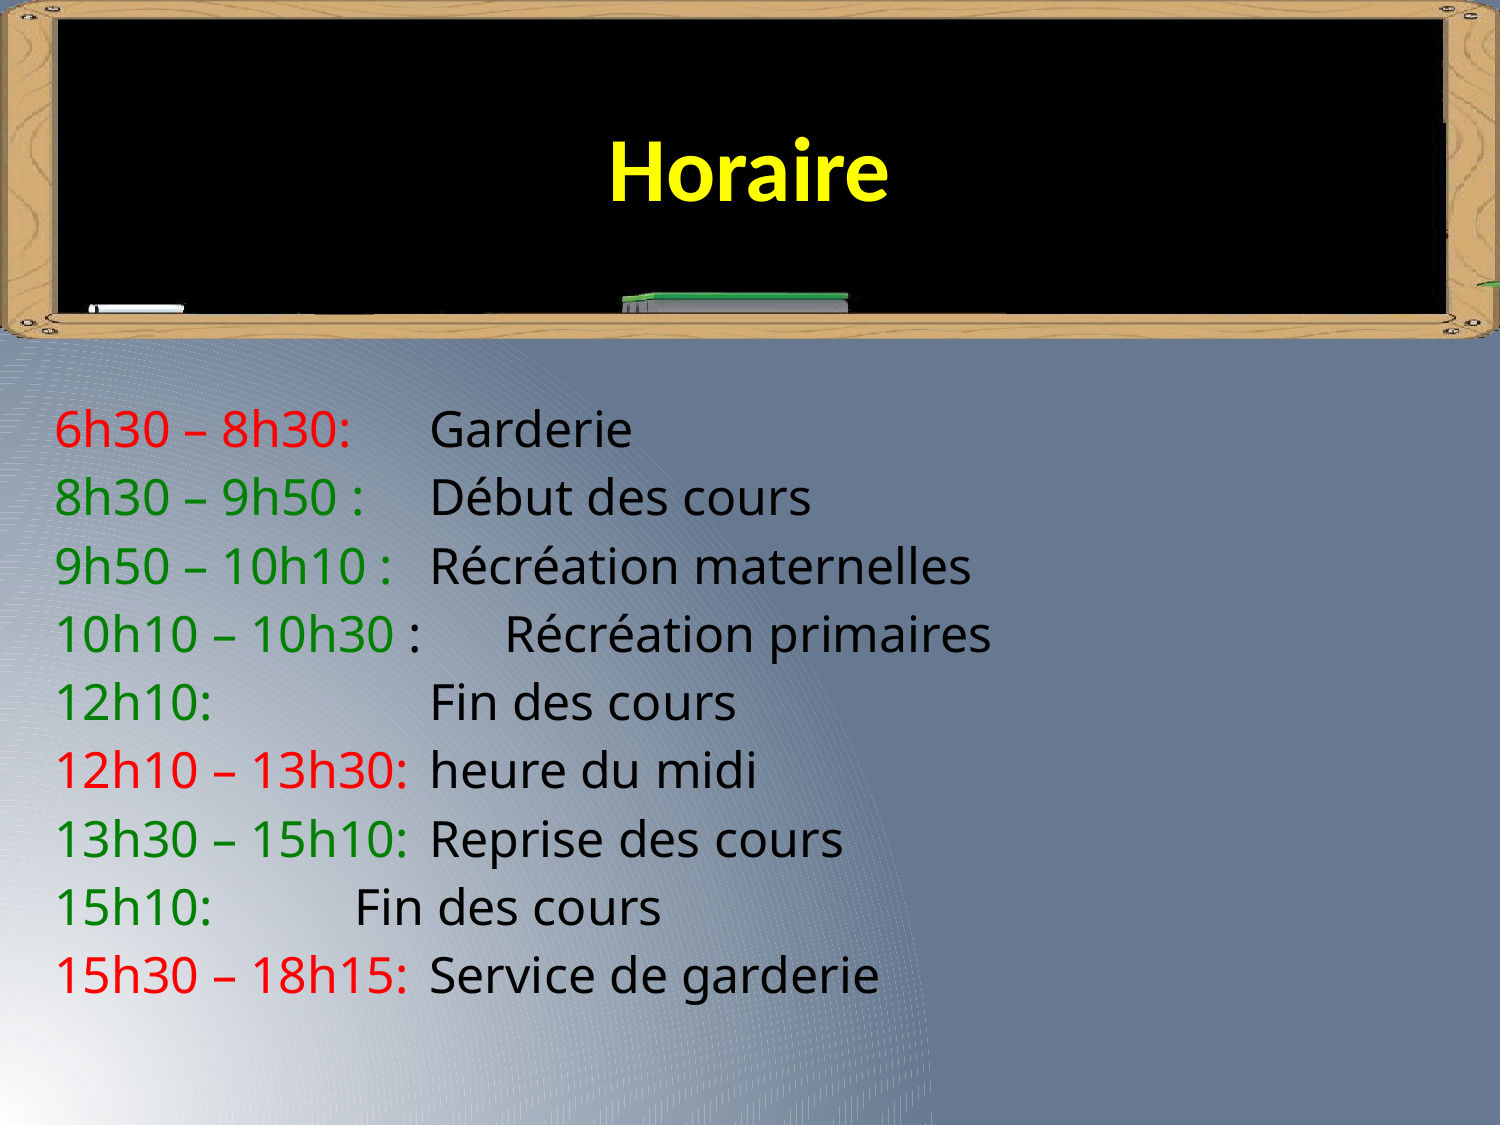

Horaire
6h30 – 8h30: 	Garderie
8h30 – 9h50 : 	Début des cours
9h50 – 10h10 :	Récréation maternelles
10h10 – 10h30 : 	Récréation primaires
12h10:			Fin des cours
12h10 – 13h30: 	heure du midi
13h30 – 15h10:	Reprise des cours
15h10: 		Fin des cours
15h30 – 18h15: 	Service de garderie